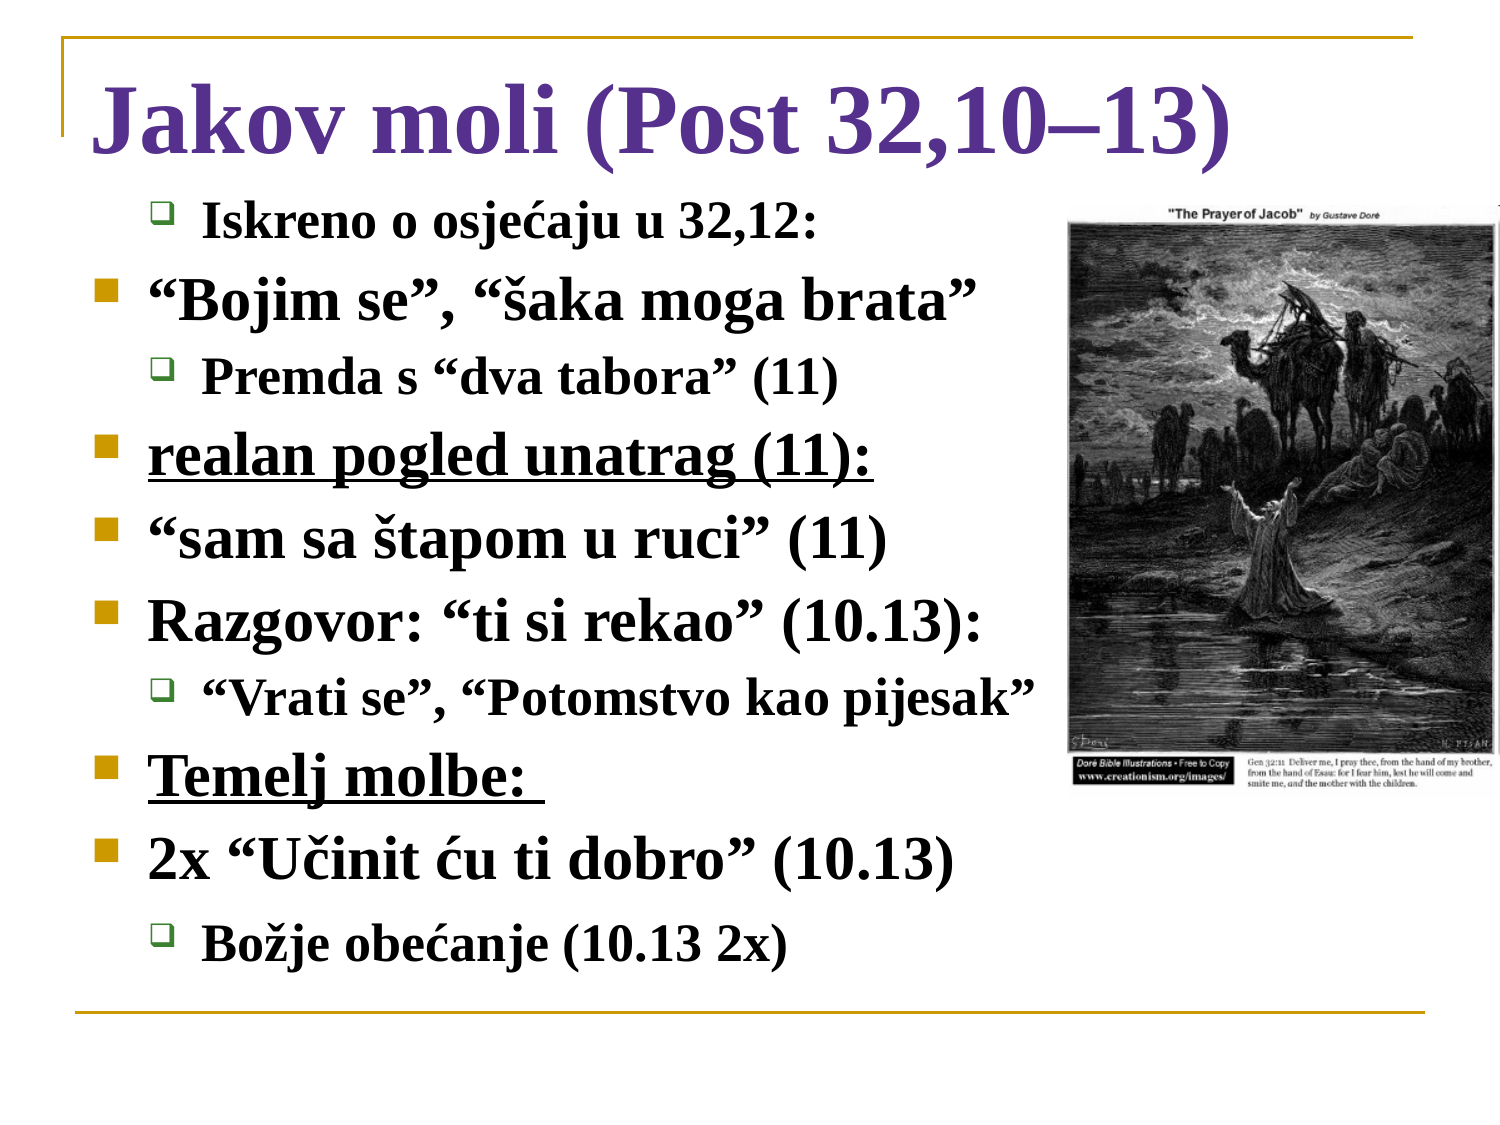

# Jakov moli (Post 32,10–13)
Iskreno o osjećaju u 32,12:
“Bojim se”, “šaka moga brata”
Premda s “dva tabora” (11)
realan pogled unatrag (11):
“sam sa štapom u ruci” (11)
Razgovor: “ti si rekao” (10.13):
“Vrati se”, “Potomstvo kao pijesak”
Temelj molbe:
2x “Učinit ću ti dobro” (10.13)
Božje obećanje (10.13 2x)